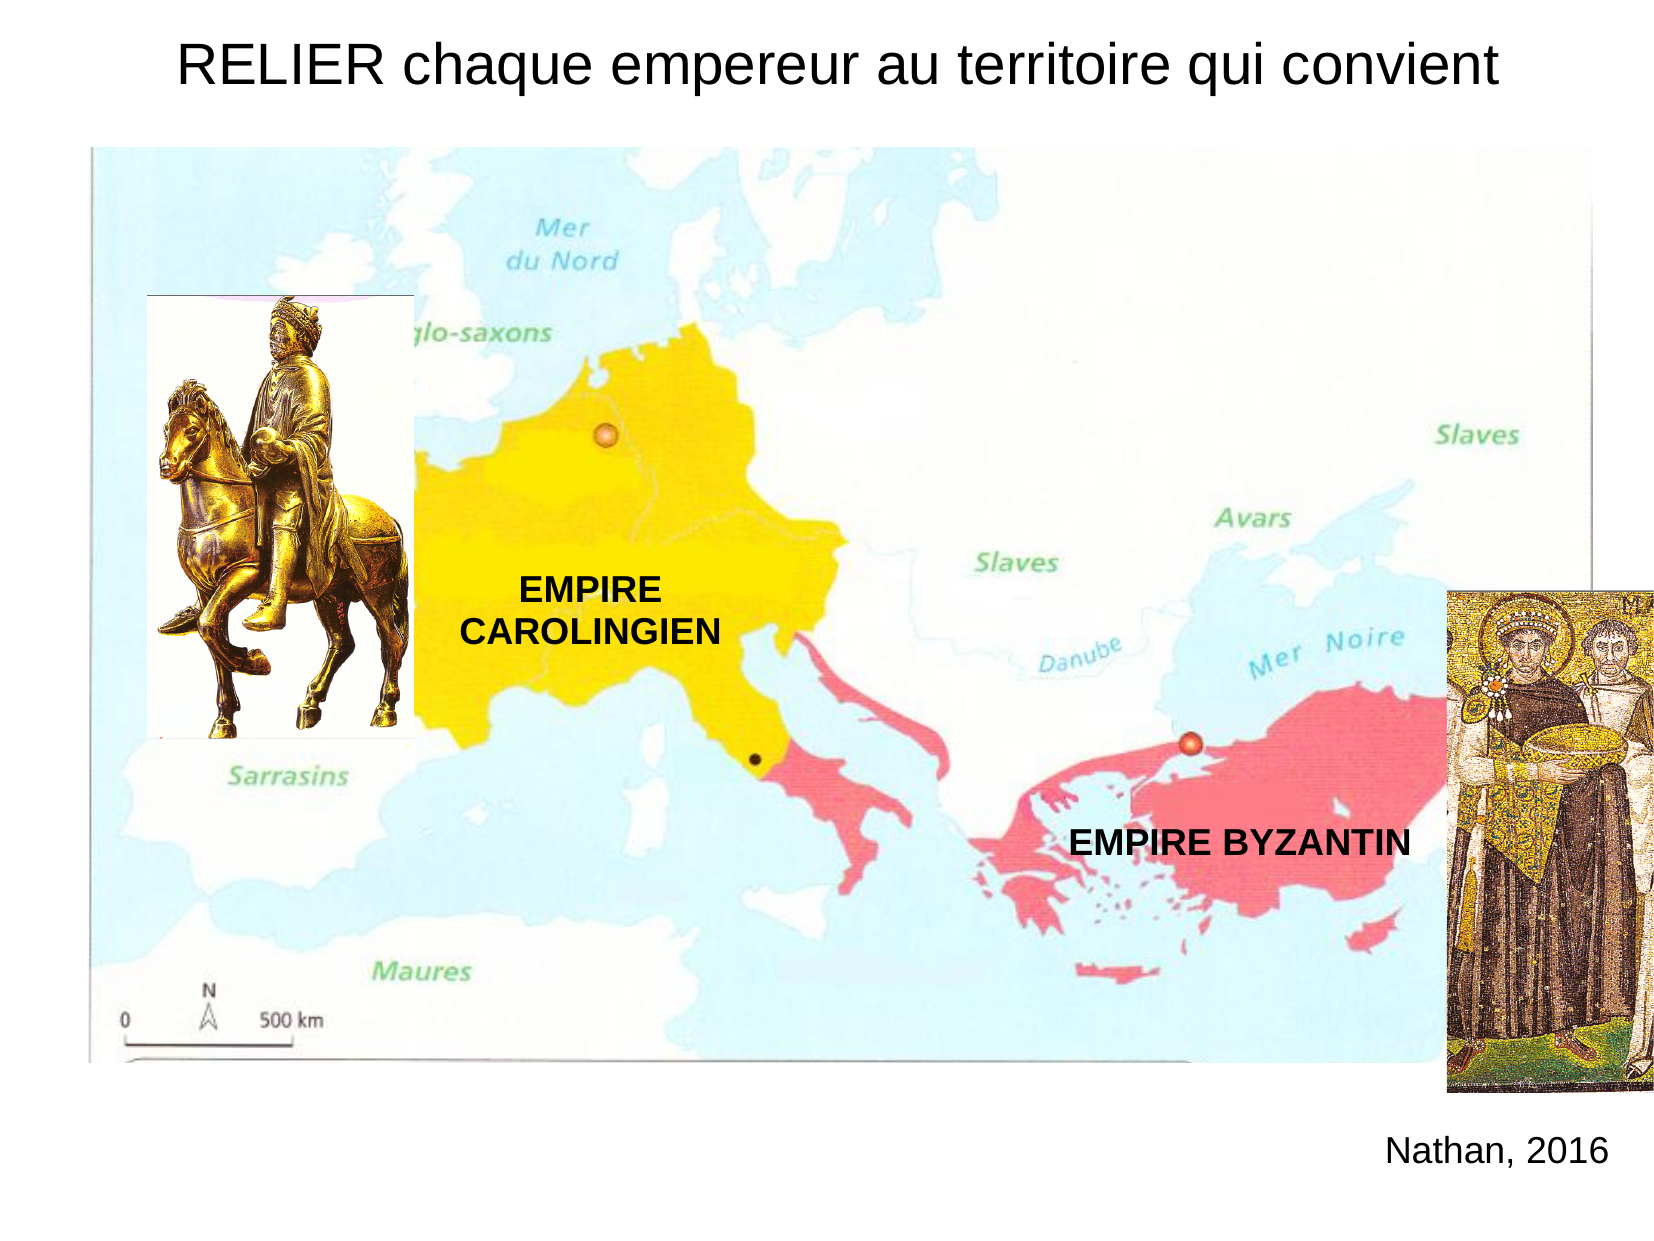

# RELIER chaque empereur au territoire qui convient
EMPIRE CAROLINGIEN
EMPIRE BYZANTIN
Nathan, 2016